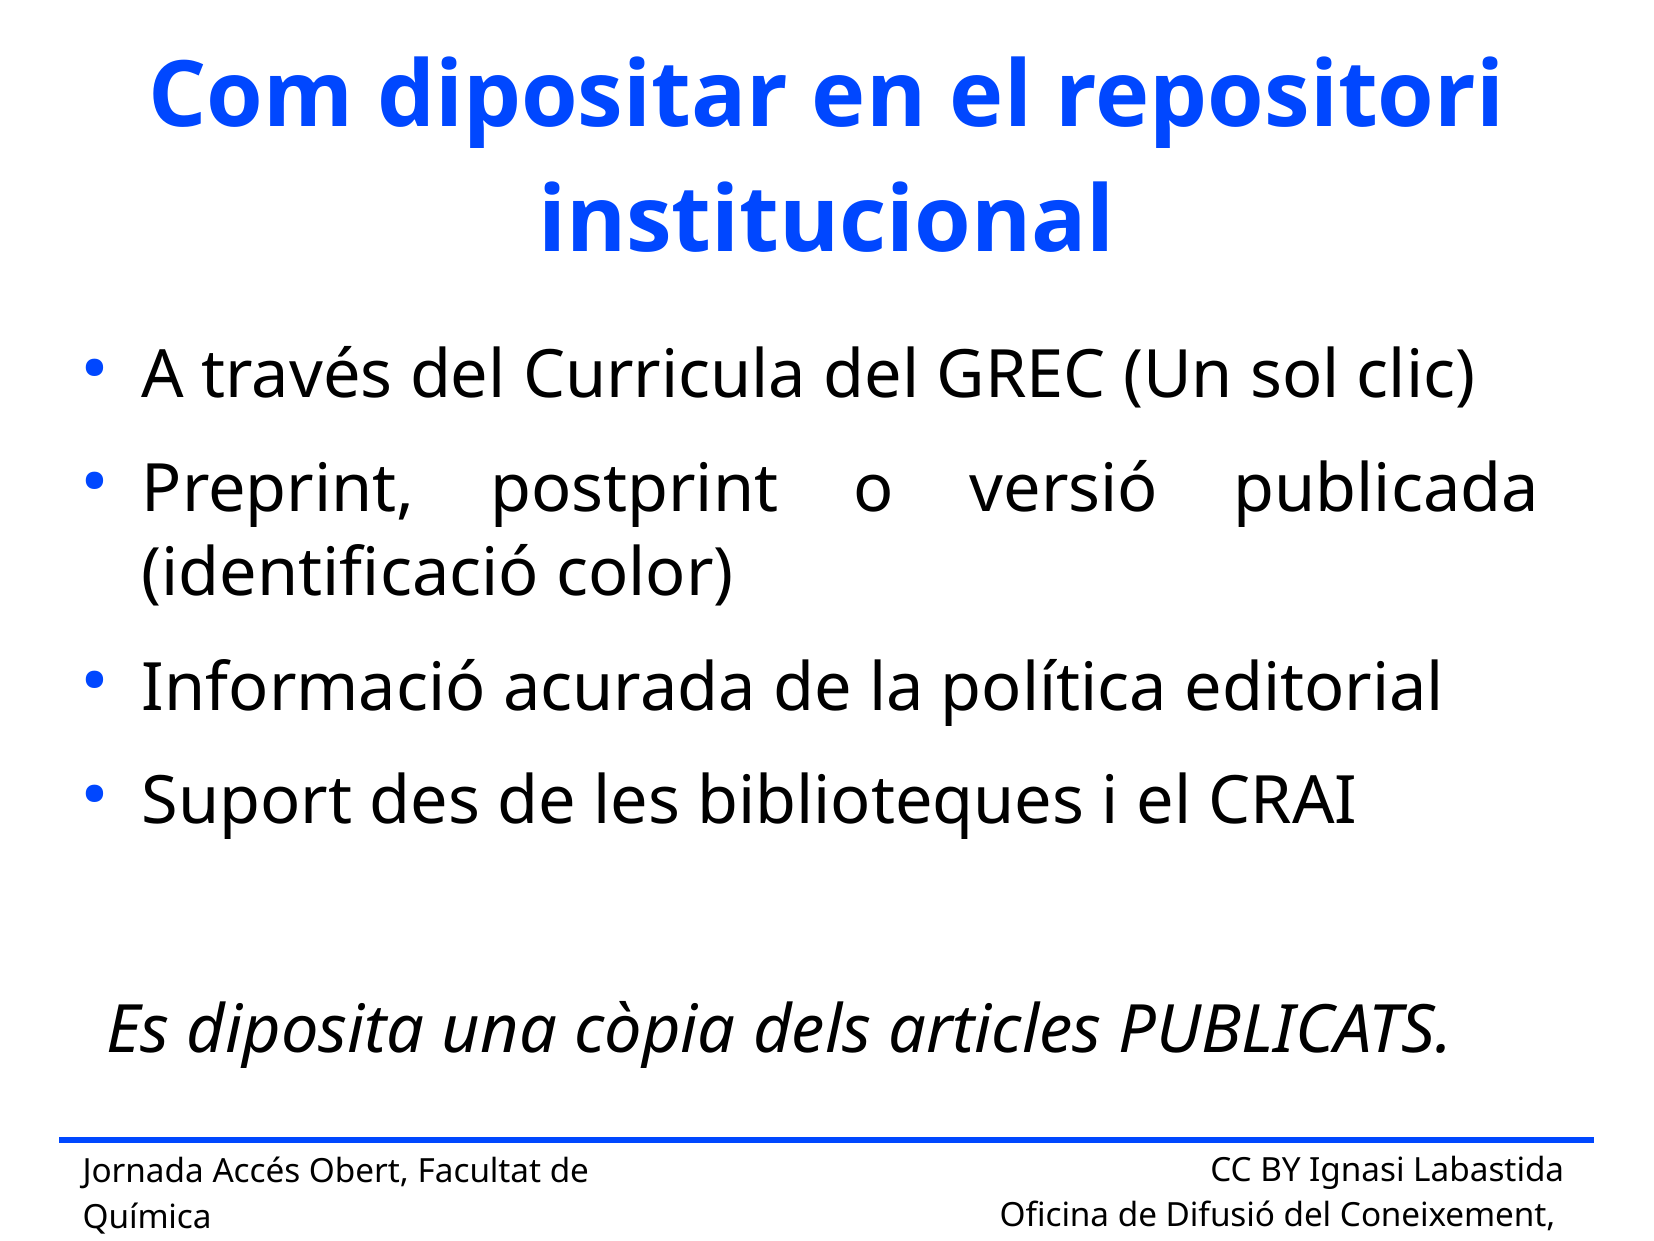

# Com dipositar en el repositori institucional
A través del Curricula del GREC (Un sol clic)
Preprint, postprint o versió publicada (identificació color)
Informació acurada de la política editorial
Suport des de les biblioteques i el CRAI
Es diposita una còpia dels articles PUBLICATS.